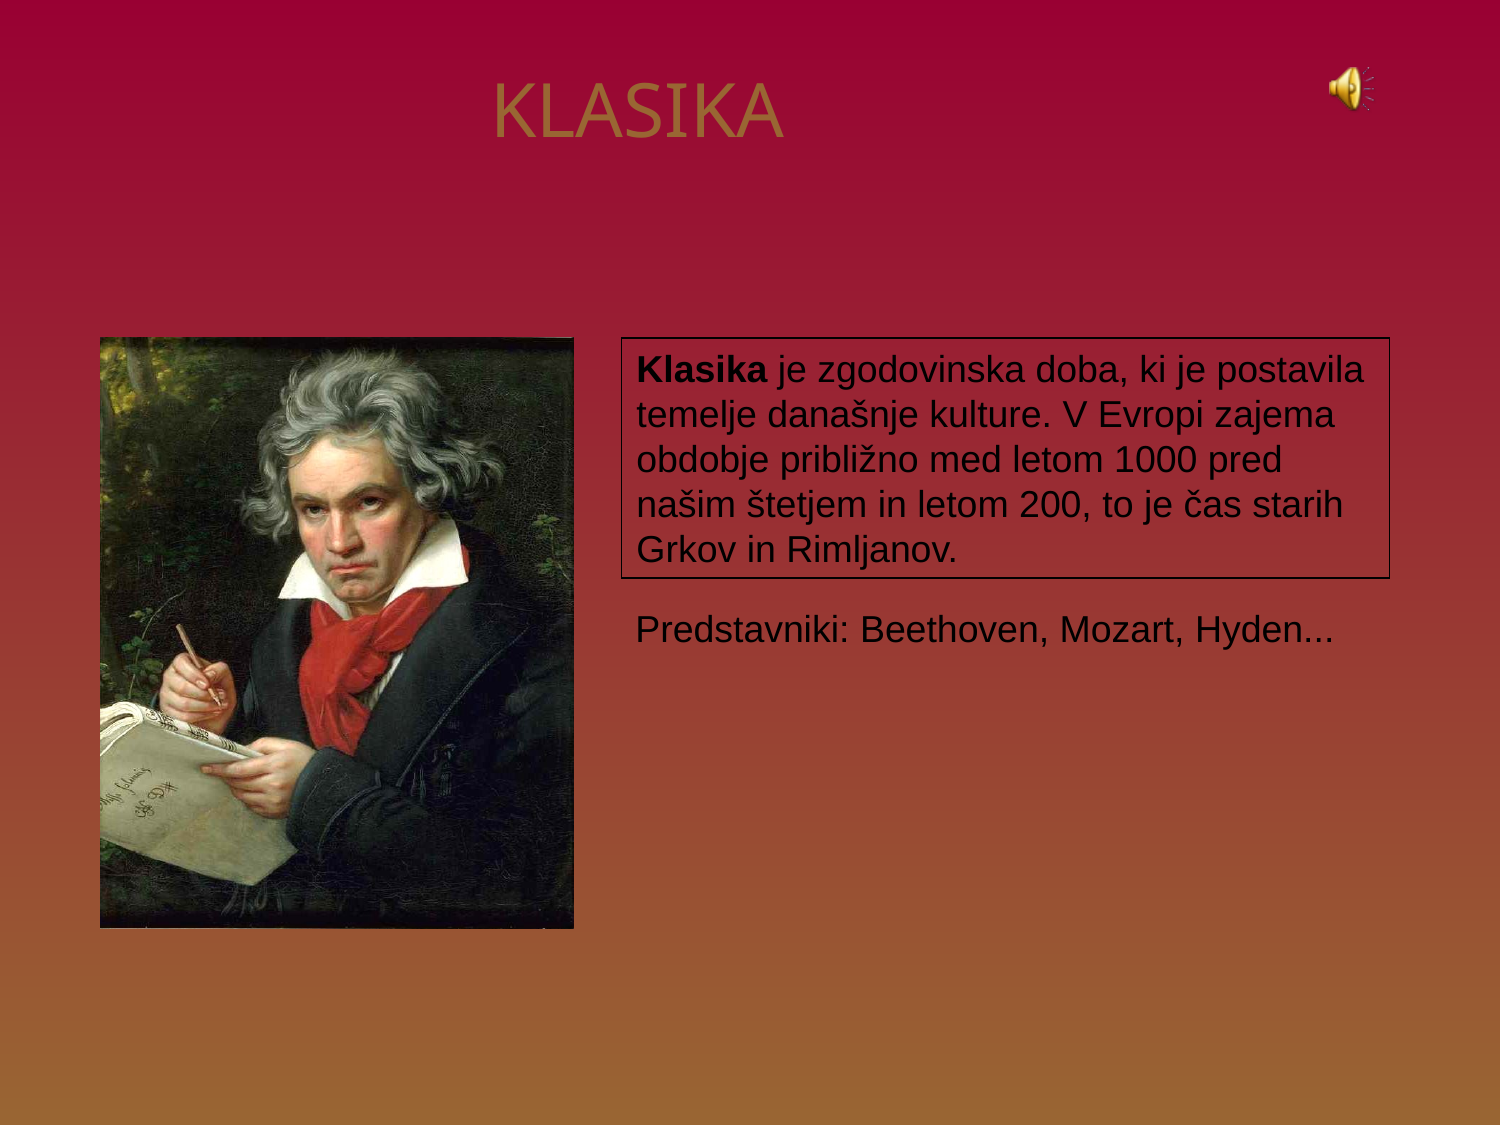

KLASIKA
Klasika je zgodovinska doba, ki je postavila
temelje današnje kulture. V Evropi zajema
obdobje približno med letom 1000 pred
našim štetjem in letom 200, to je čas starih
Grkov in Rimljanov.
Predstavniki: Beethoven, Mozart, Hyden...